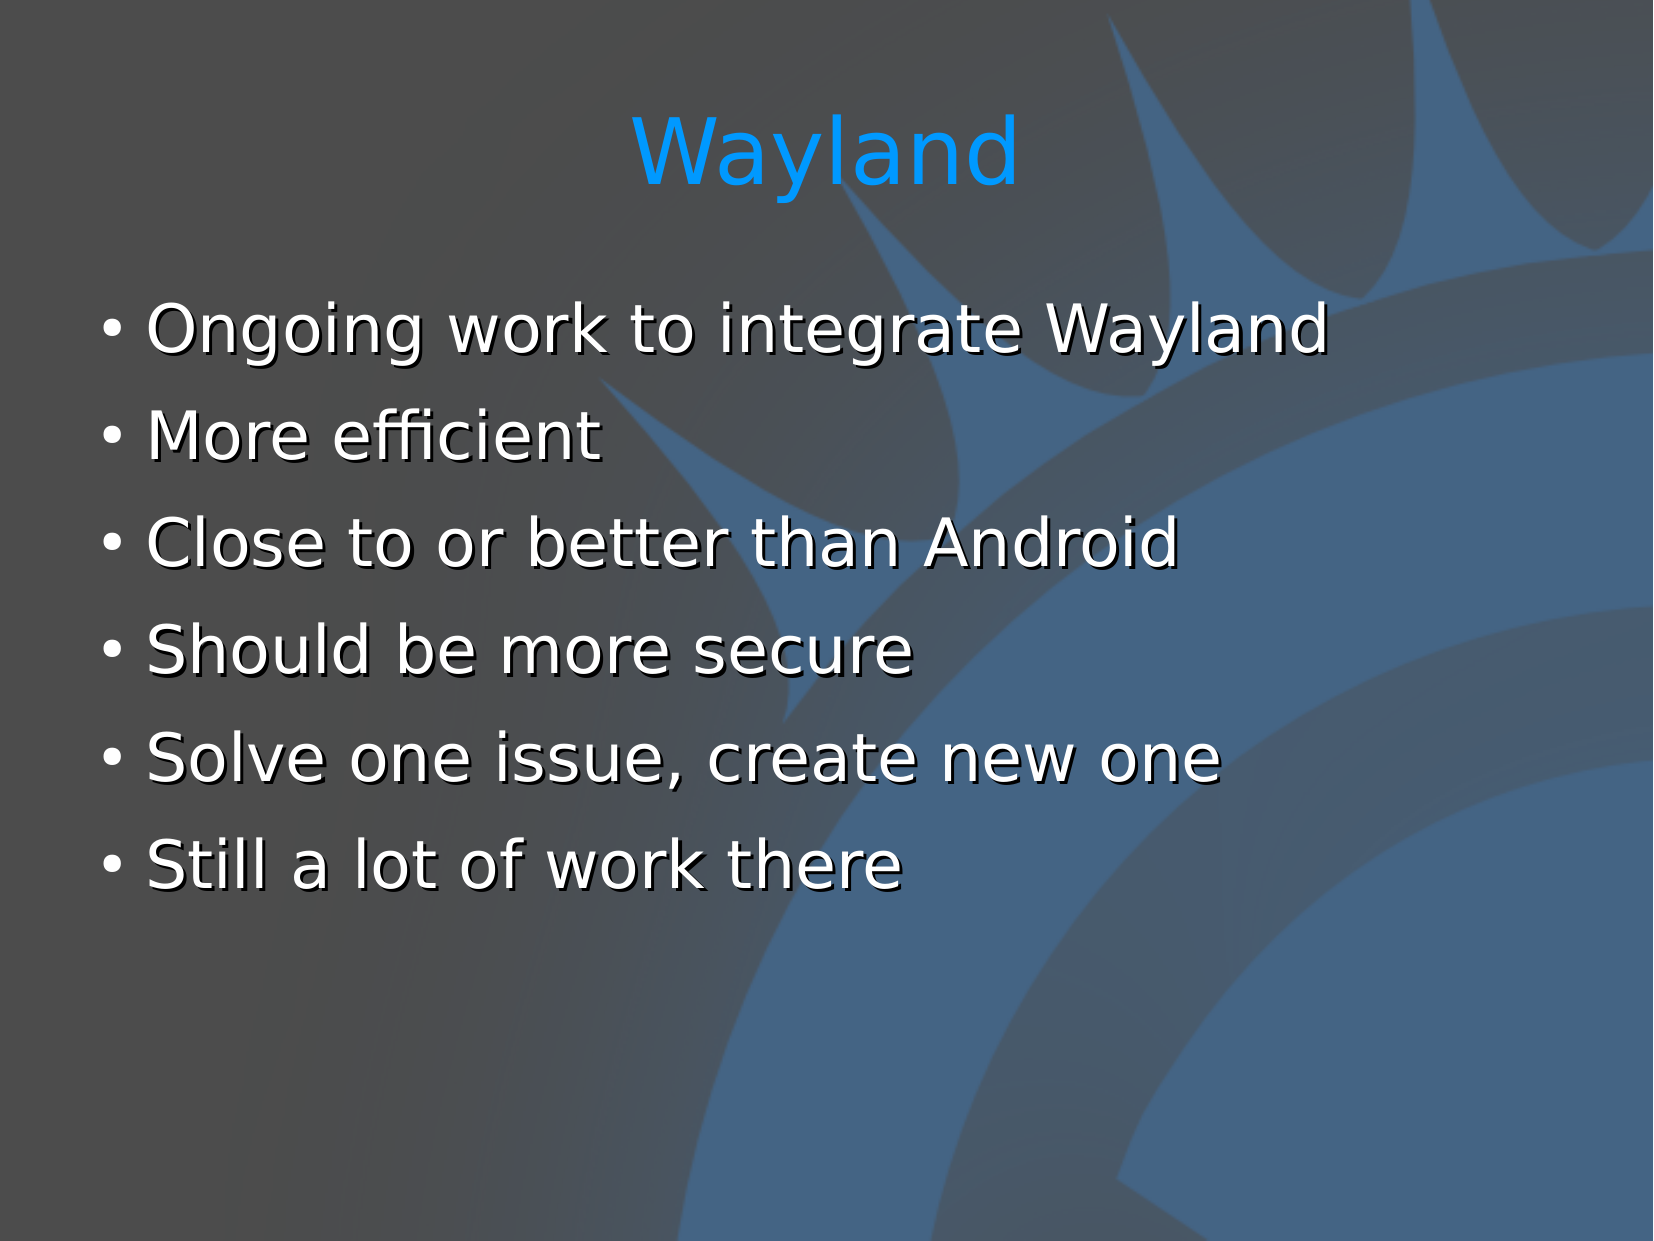

# Wayland
 Ongoing work to integrate Wayland
 More efficient
 Close to or better than Android
 Should be more secure
 Solve one issue, create new one
 Still a lot of work there